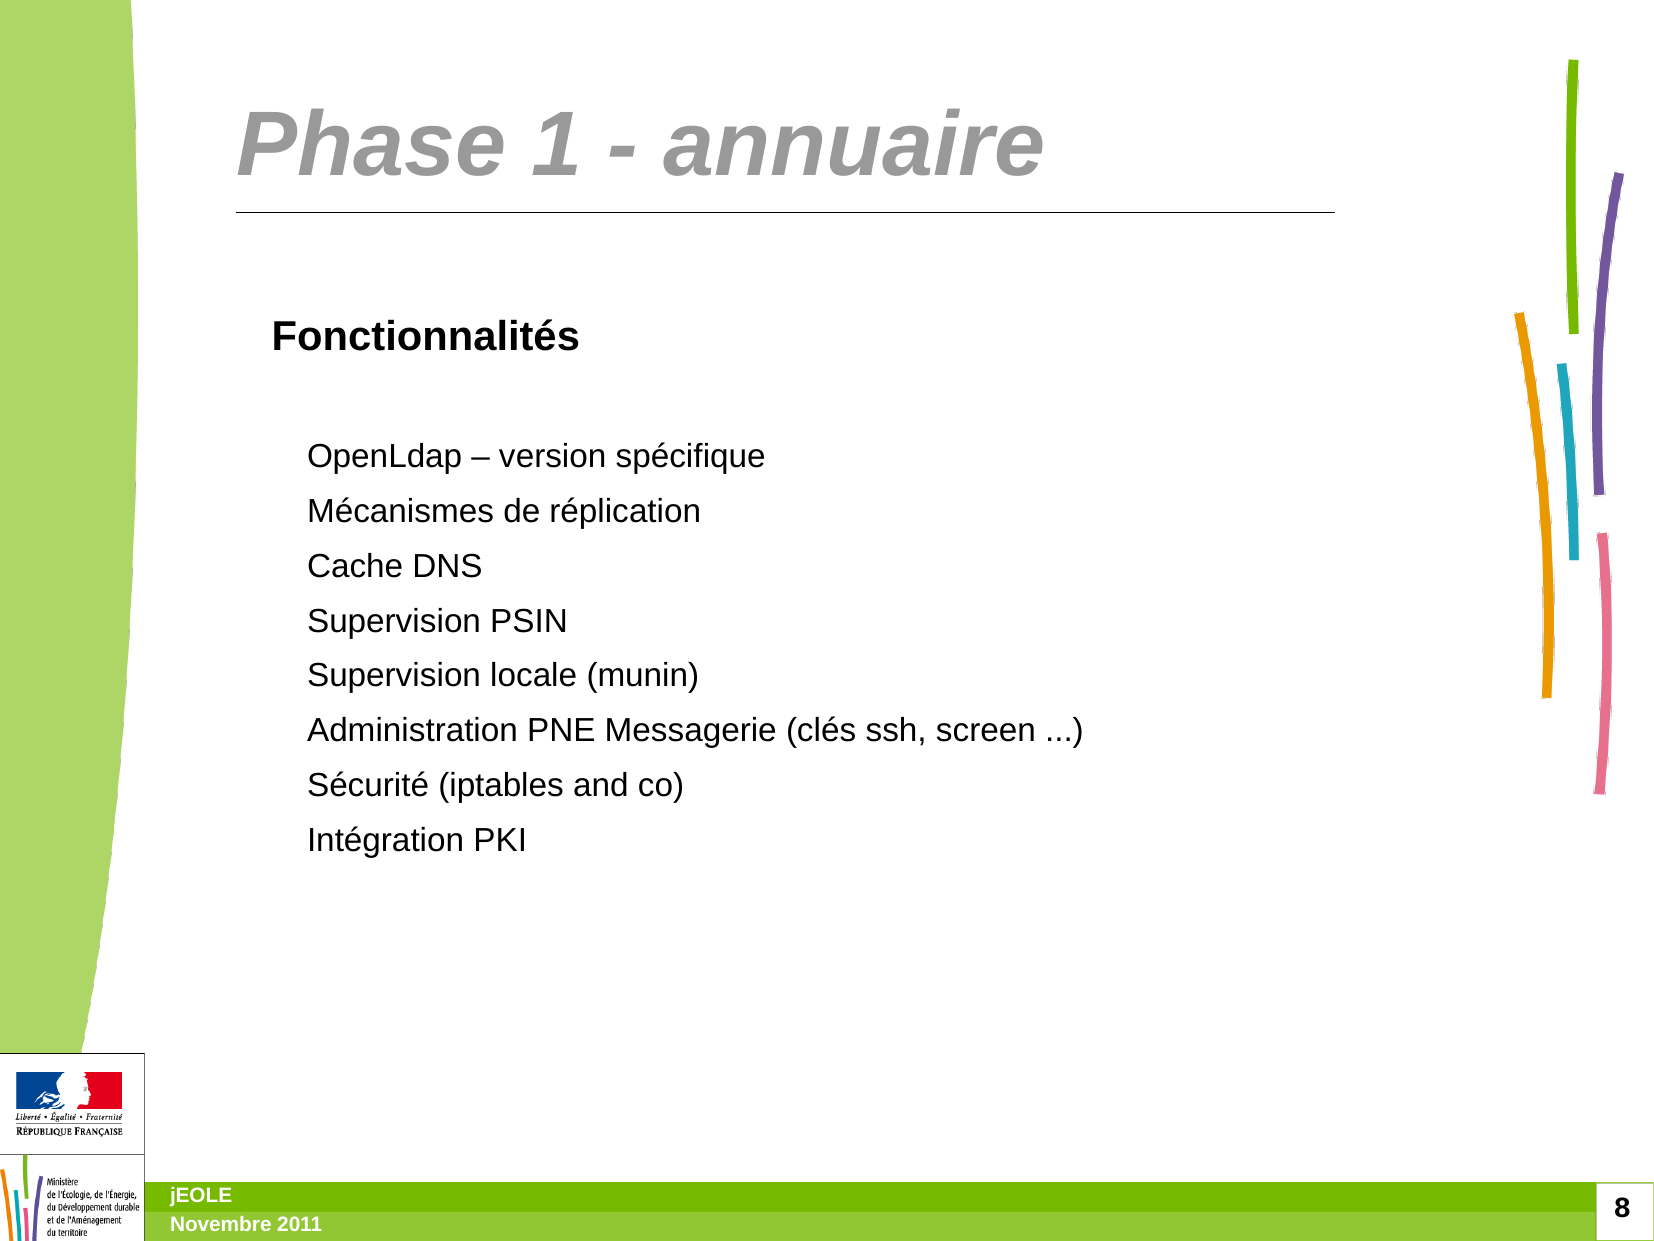

# Phase 1 - annuaire
Fonctionnalités
OpenLdap – version spécifique
Mécanismes de réplication
Cache DNS
Supervision PSIN
Supervision locale (munin)
Administration PNE Messagerie (clés ssh, screen ...)
Sécurité (iptables and co)
Intégration PKI
8
Journées EOLE octobre 2010